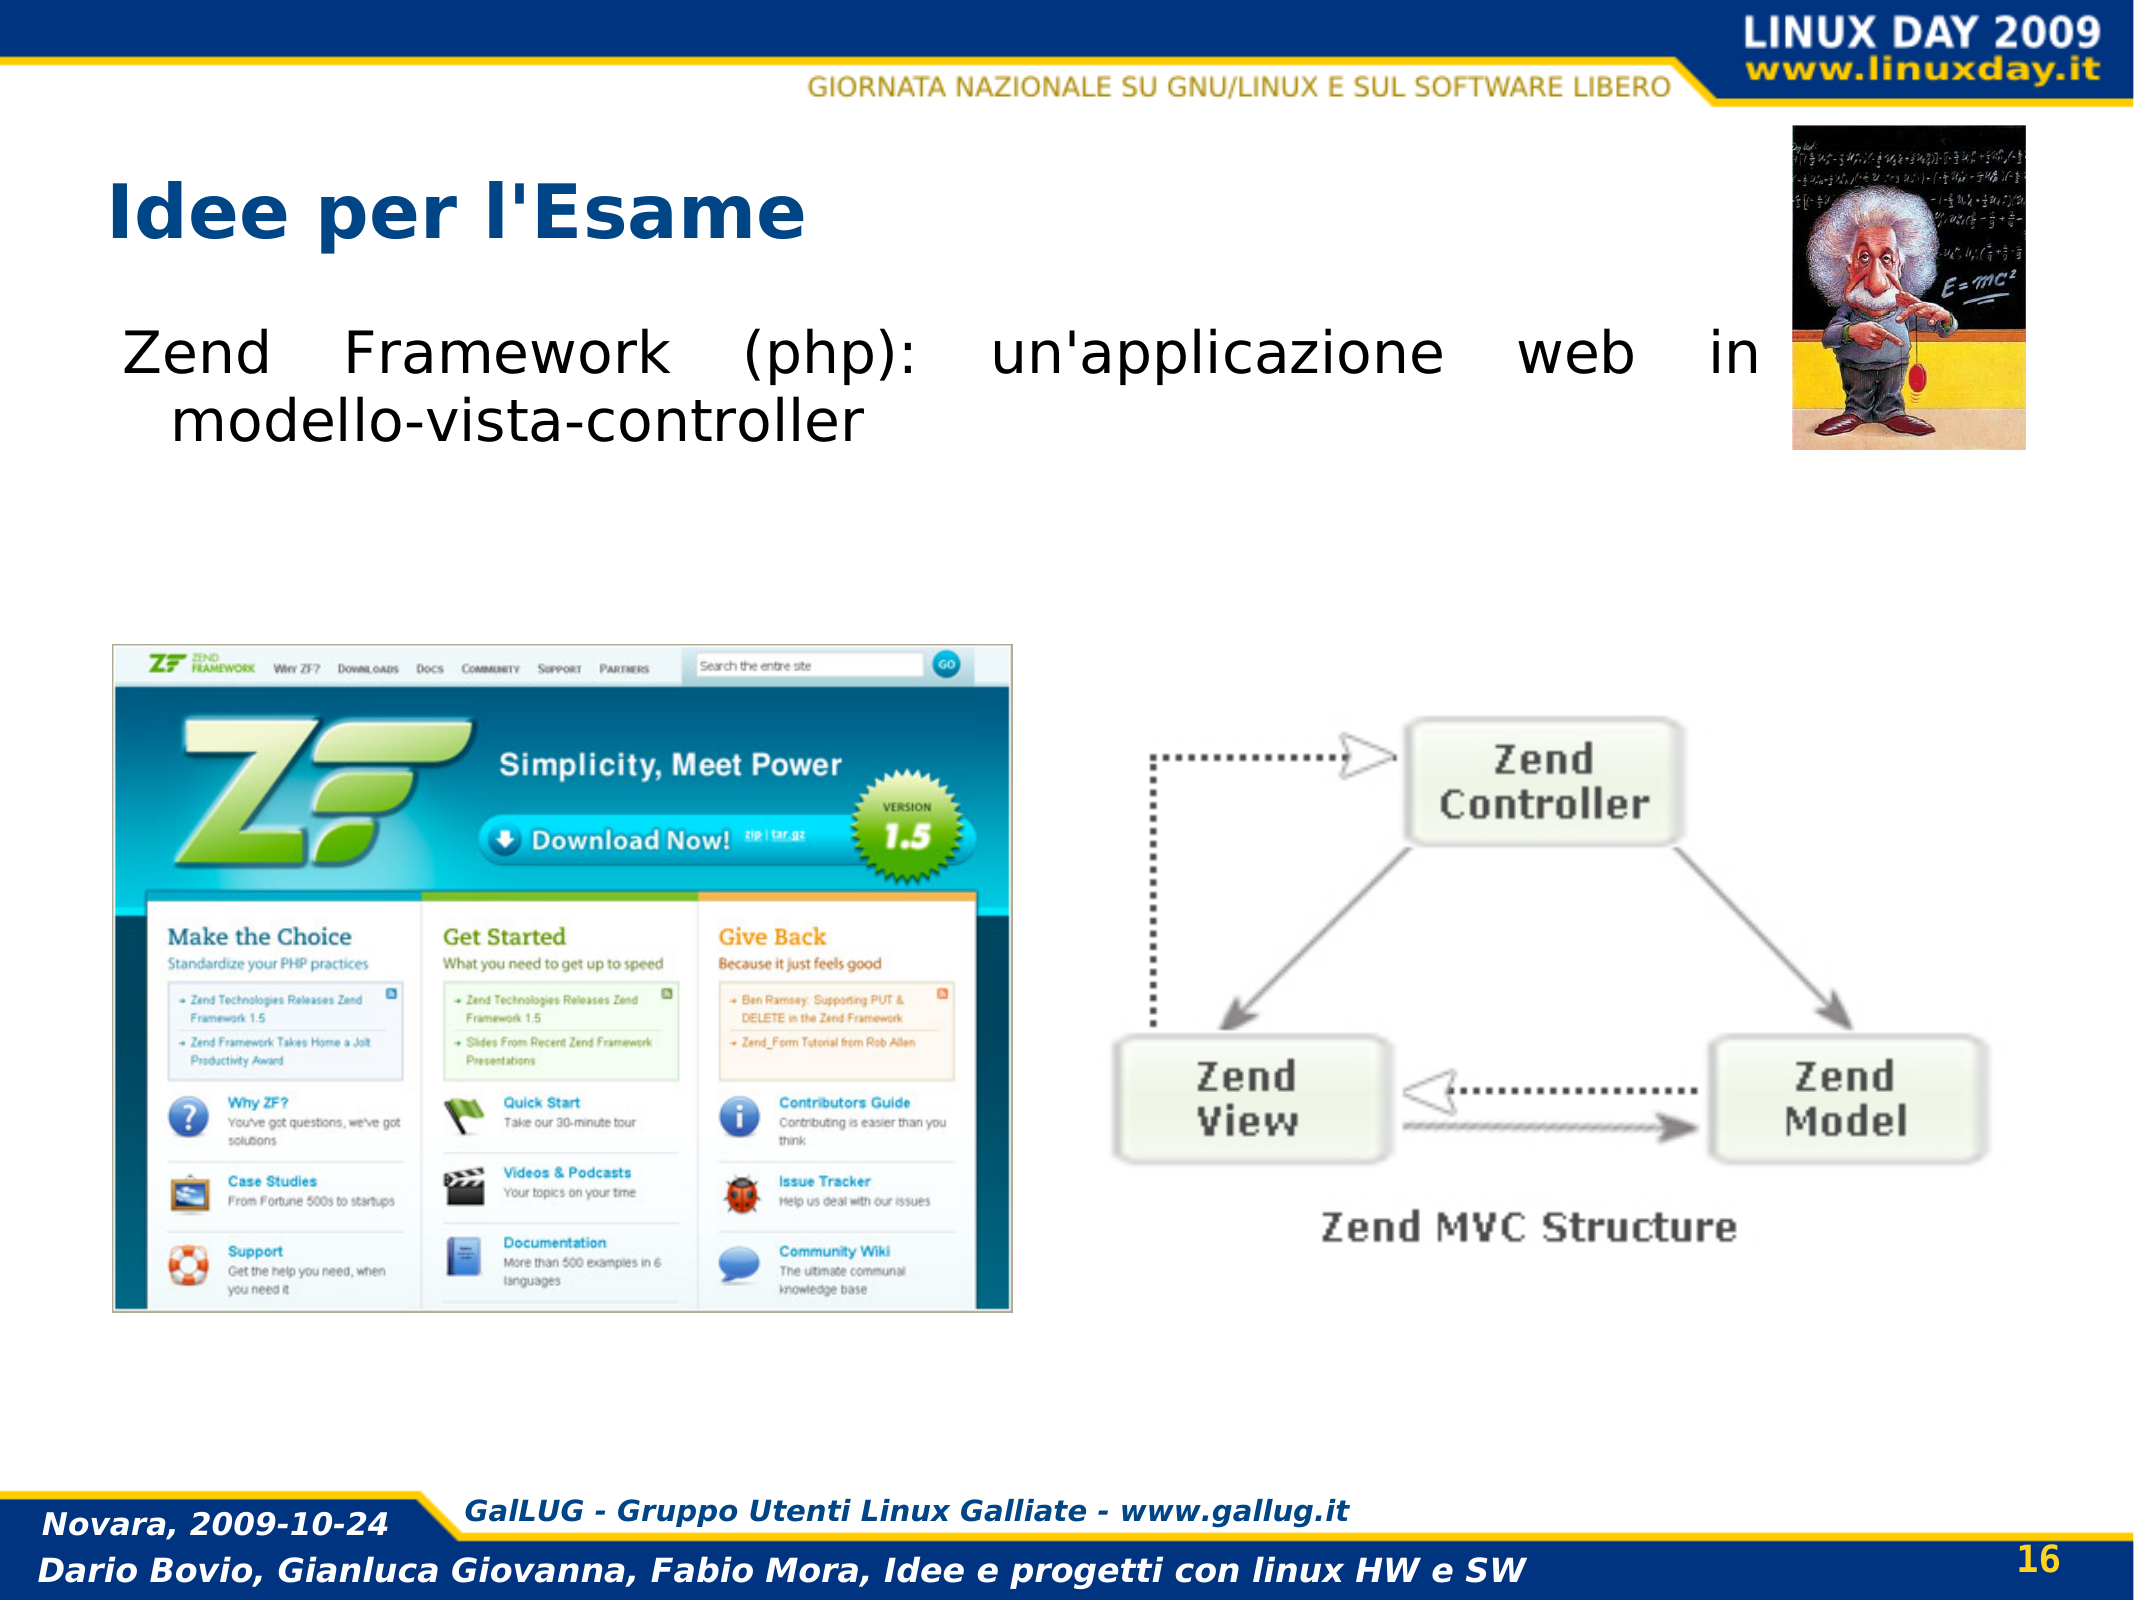

# Idee per l'Esame
Zend Framework (php): un'applicazione web in modello-vista-controller